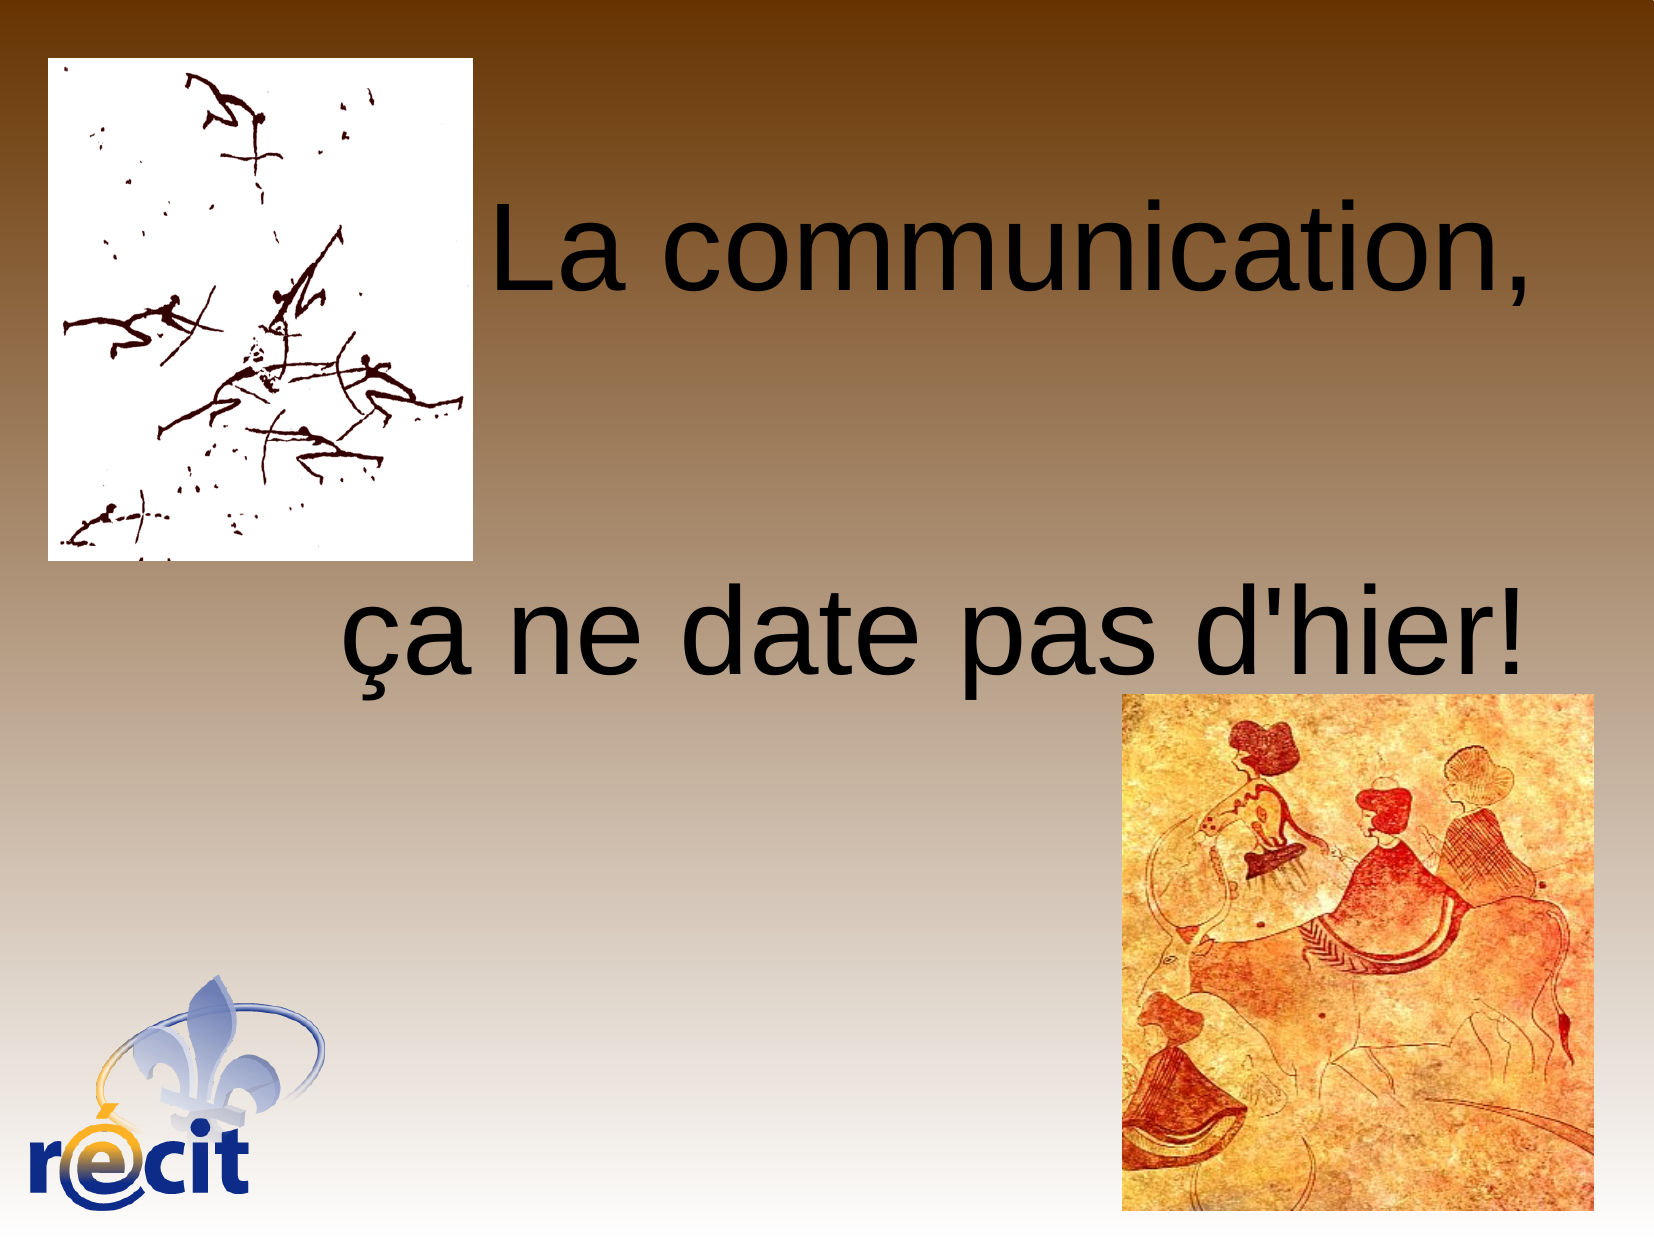

La communication,
ça ne date pas d'hier!